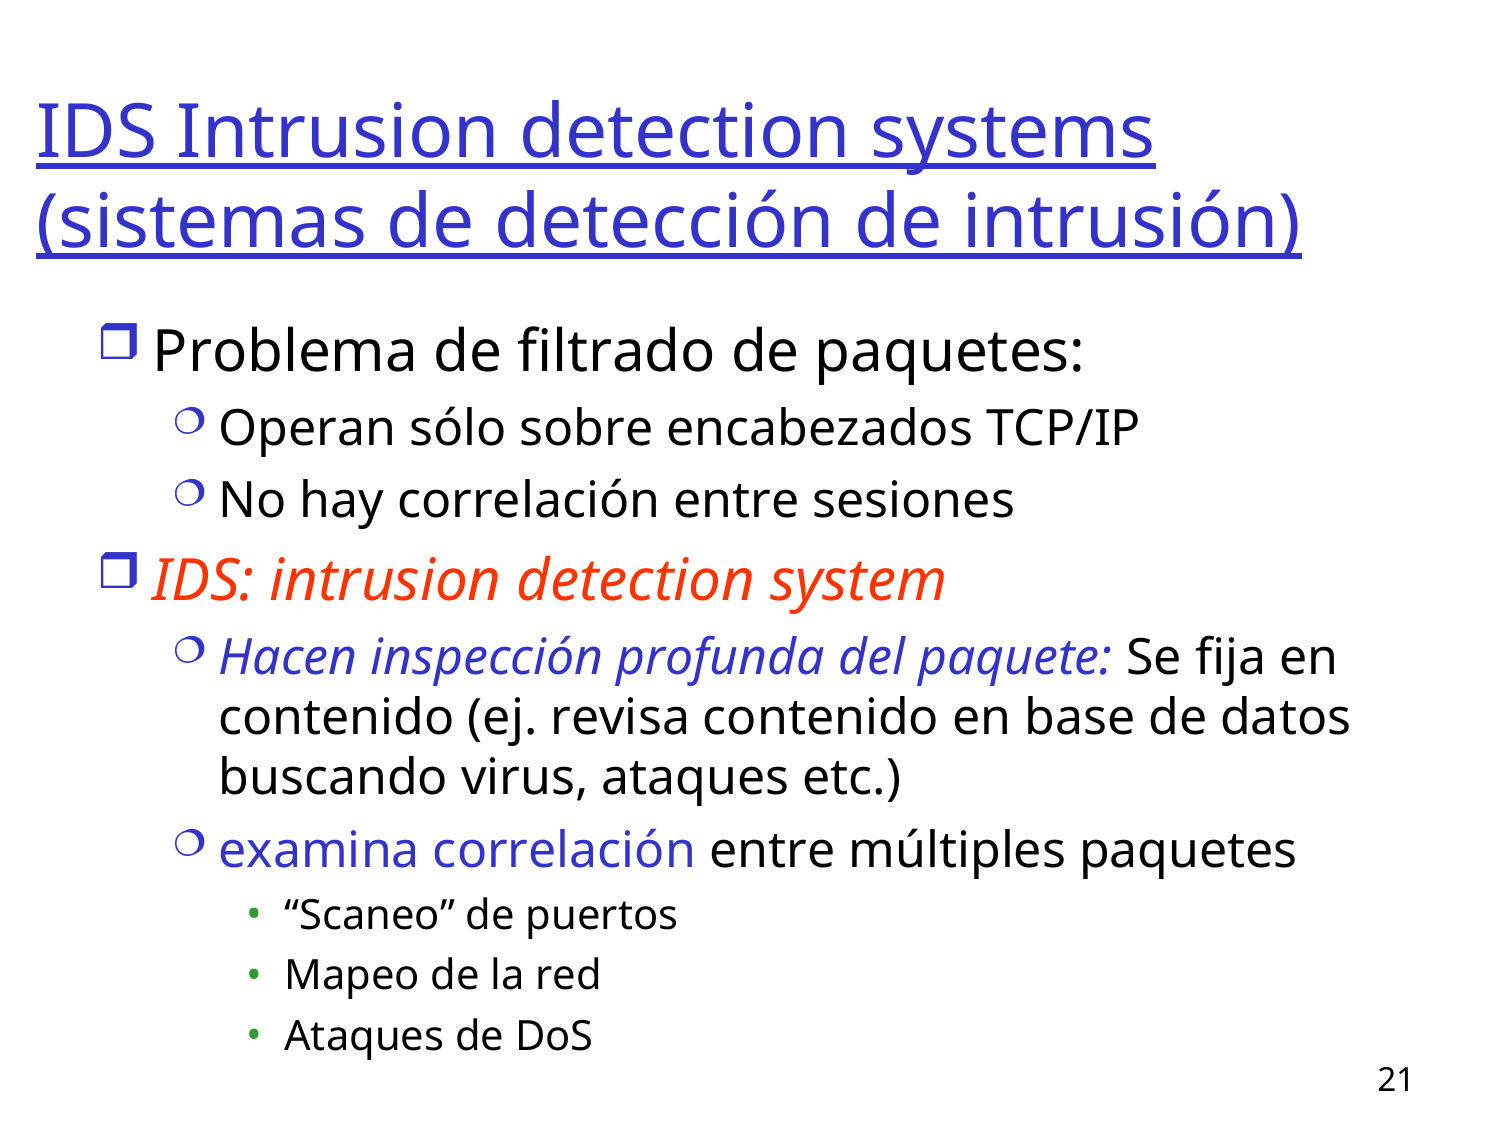

# IDS Intrusion detection systems (sistemas de detección de intrusión)
Problema de filtrado de paquetes:
Operan sólo sobre encabezados TCP/IP
No hay correlación entre sesiones
IDS: intrusion detection system
Hacen inspección profunda del paquete: Se fija en contenido (ej. revisa contenido en base de datos buscando virus, ataques etc.)
examina correlación entre múltiples paquetes
“Scaneo” de puertos
Mapeo de la red
Ataques de DoS
21